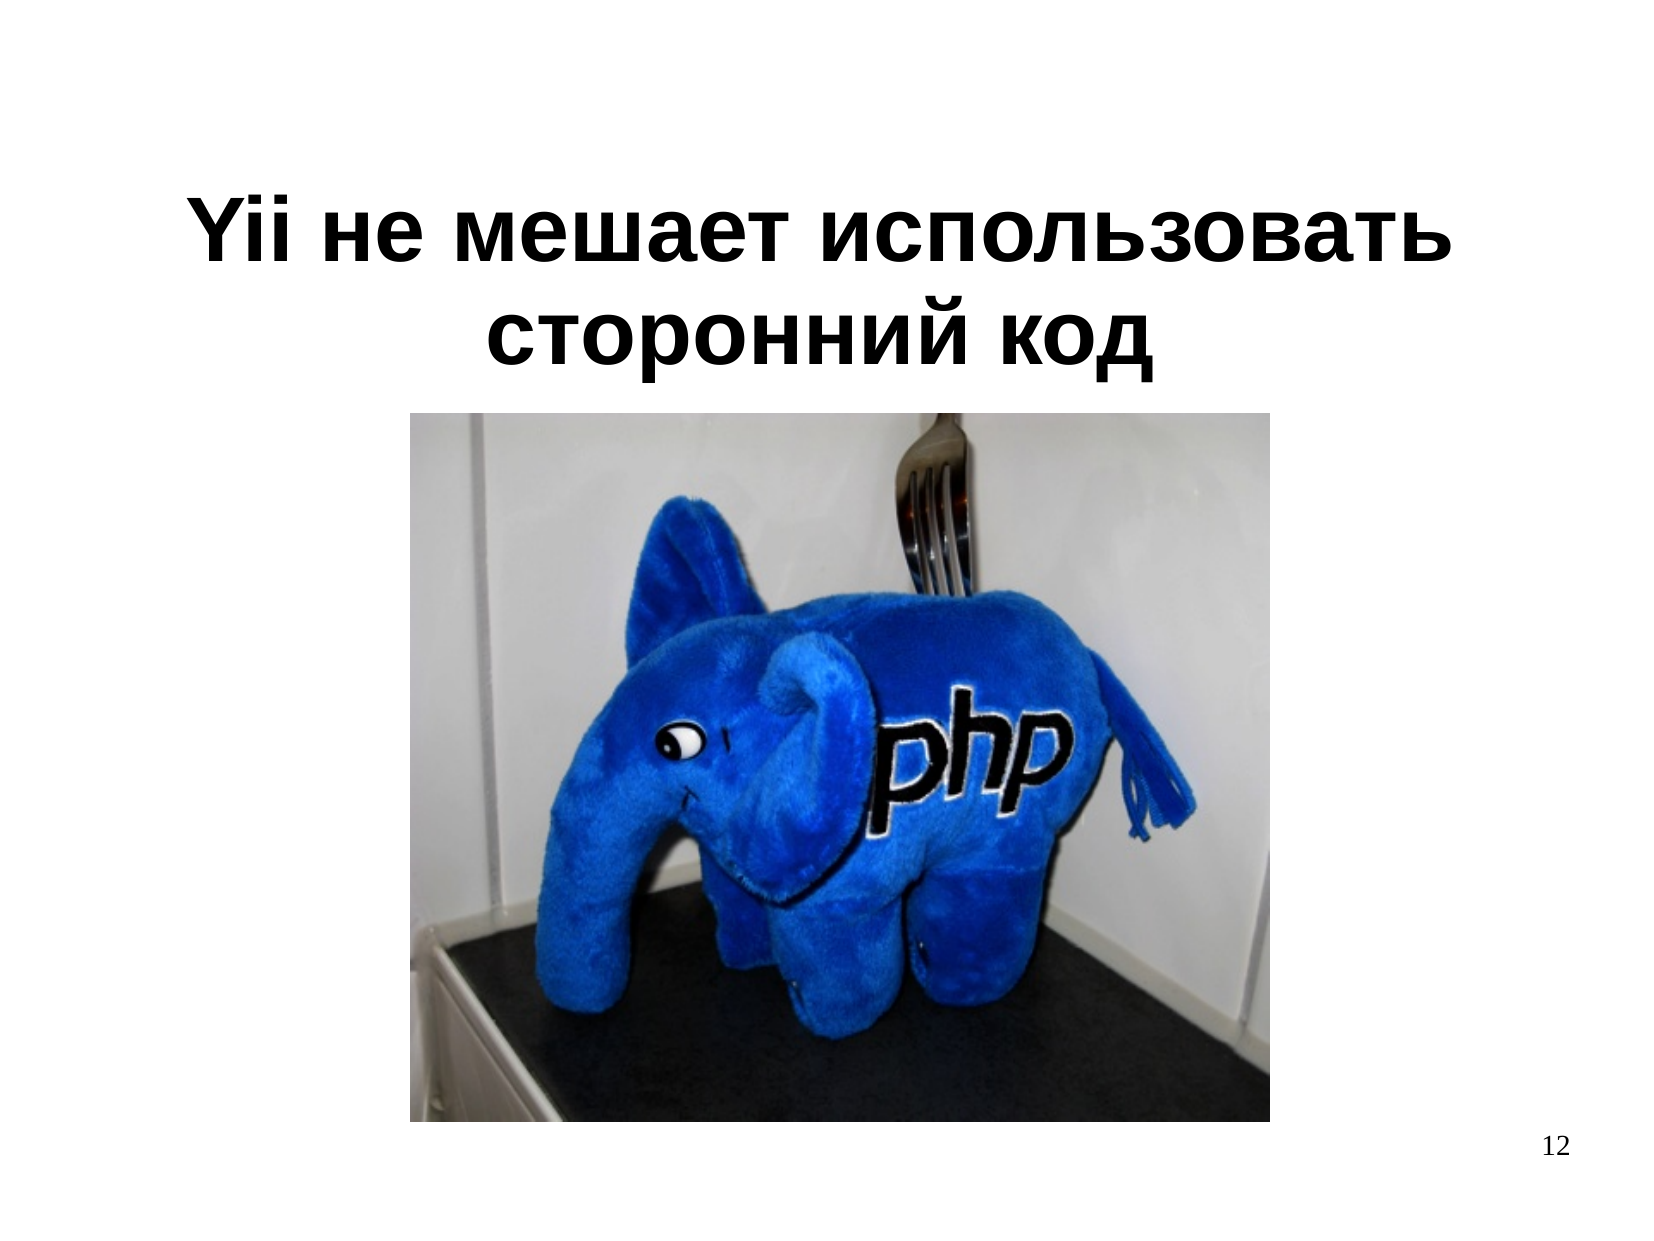

# Yii не мешает использовать сторонний код
…
12